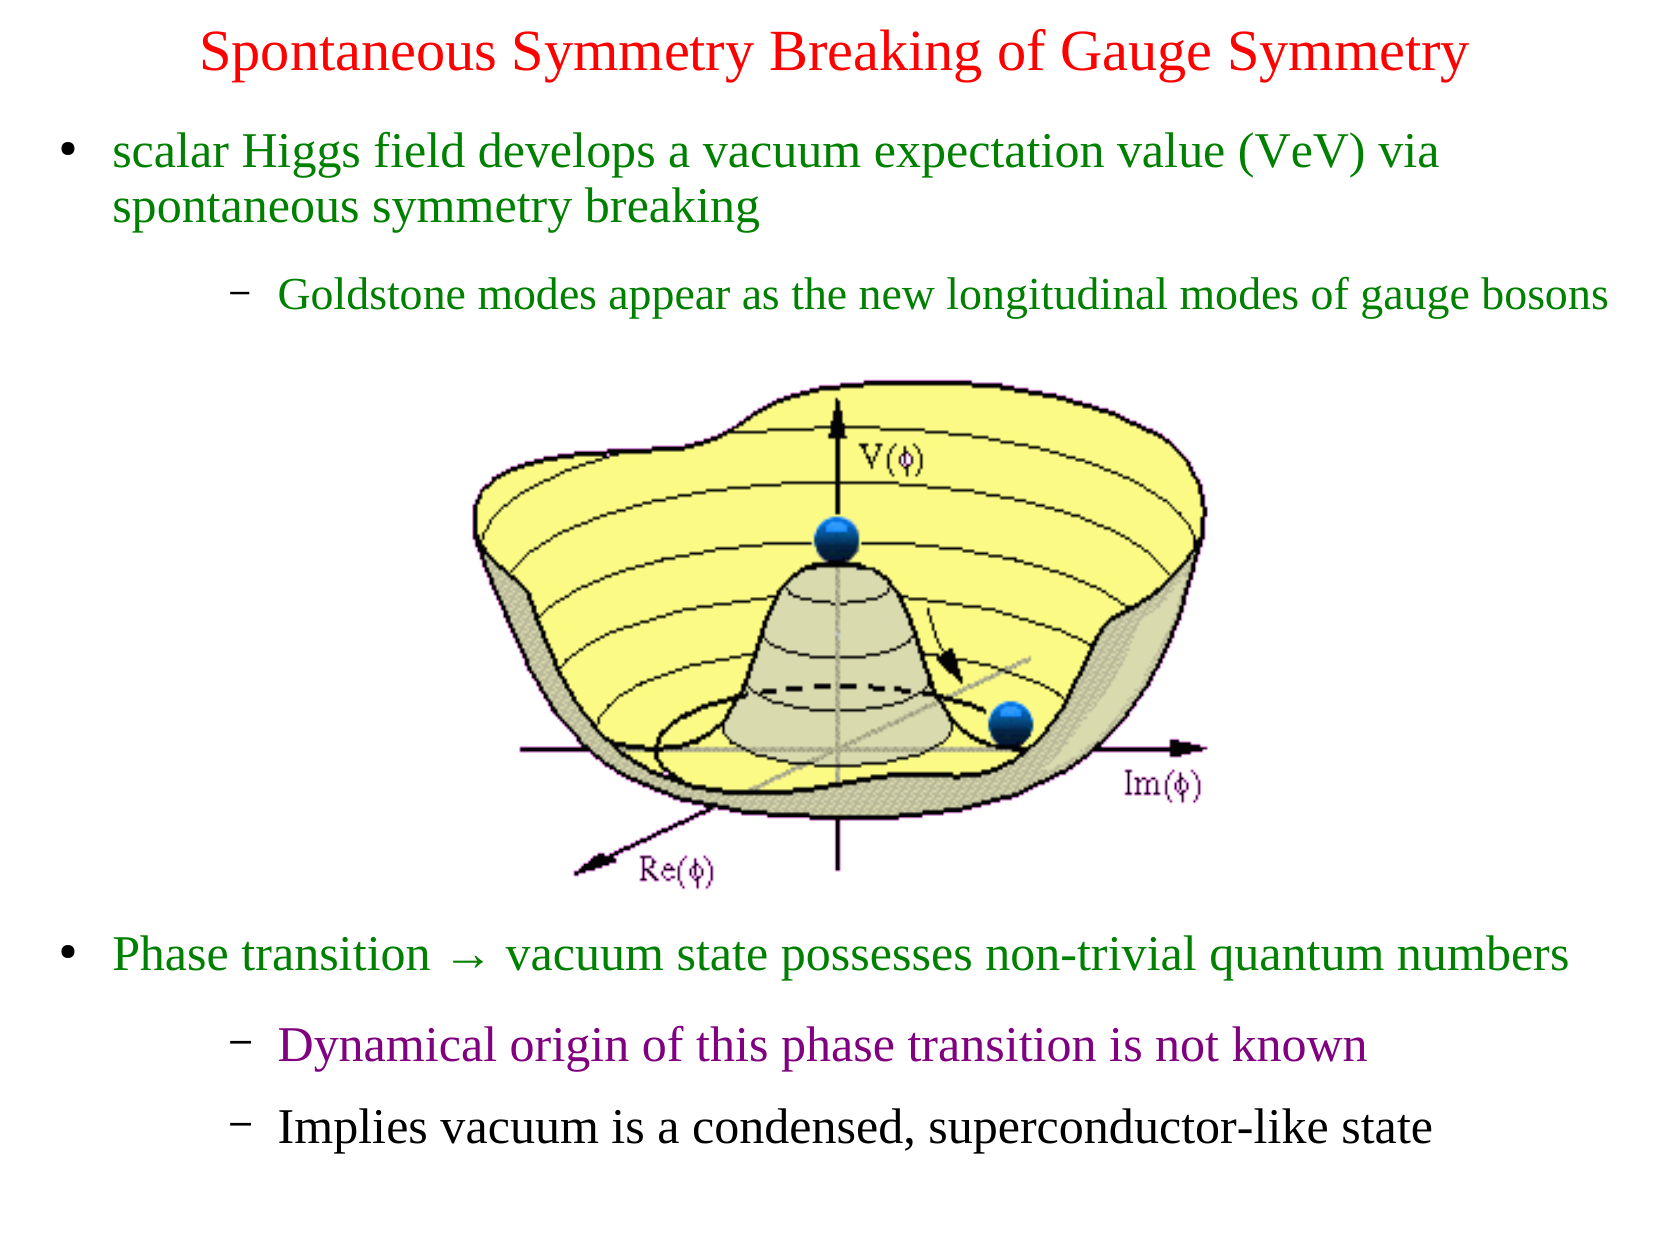

# Spontaneous Symmetry Breaking of Gauge Symmetry
scalar Higgs field develops a vacuum expectation value (VeV) via spontaneous symmetry breaking
Goldstone modes appear as the new longitudinal modes of gauge bosons
Phase transition → vacuum state possesses non-trivial quantum numbers
Dynamical origin of this phase transition is not known
Implies vacuum is a condensed, superconductor-like state